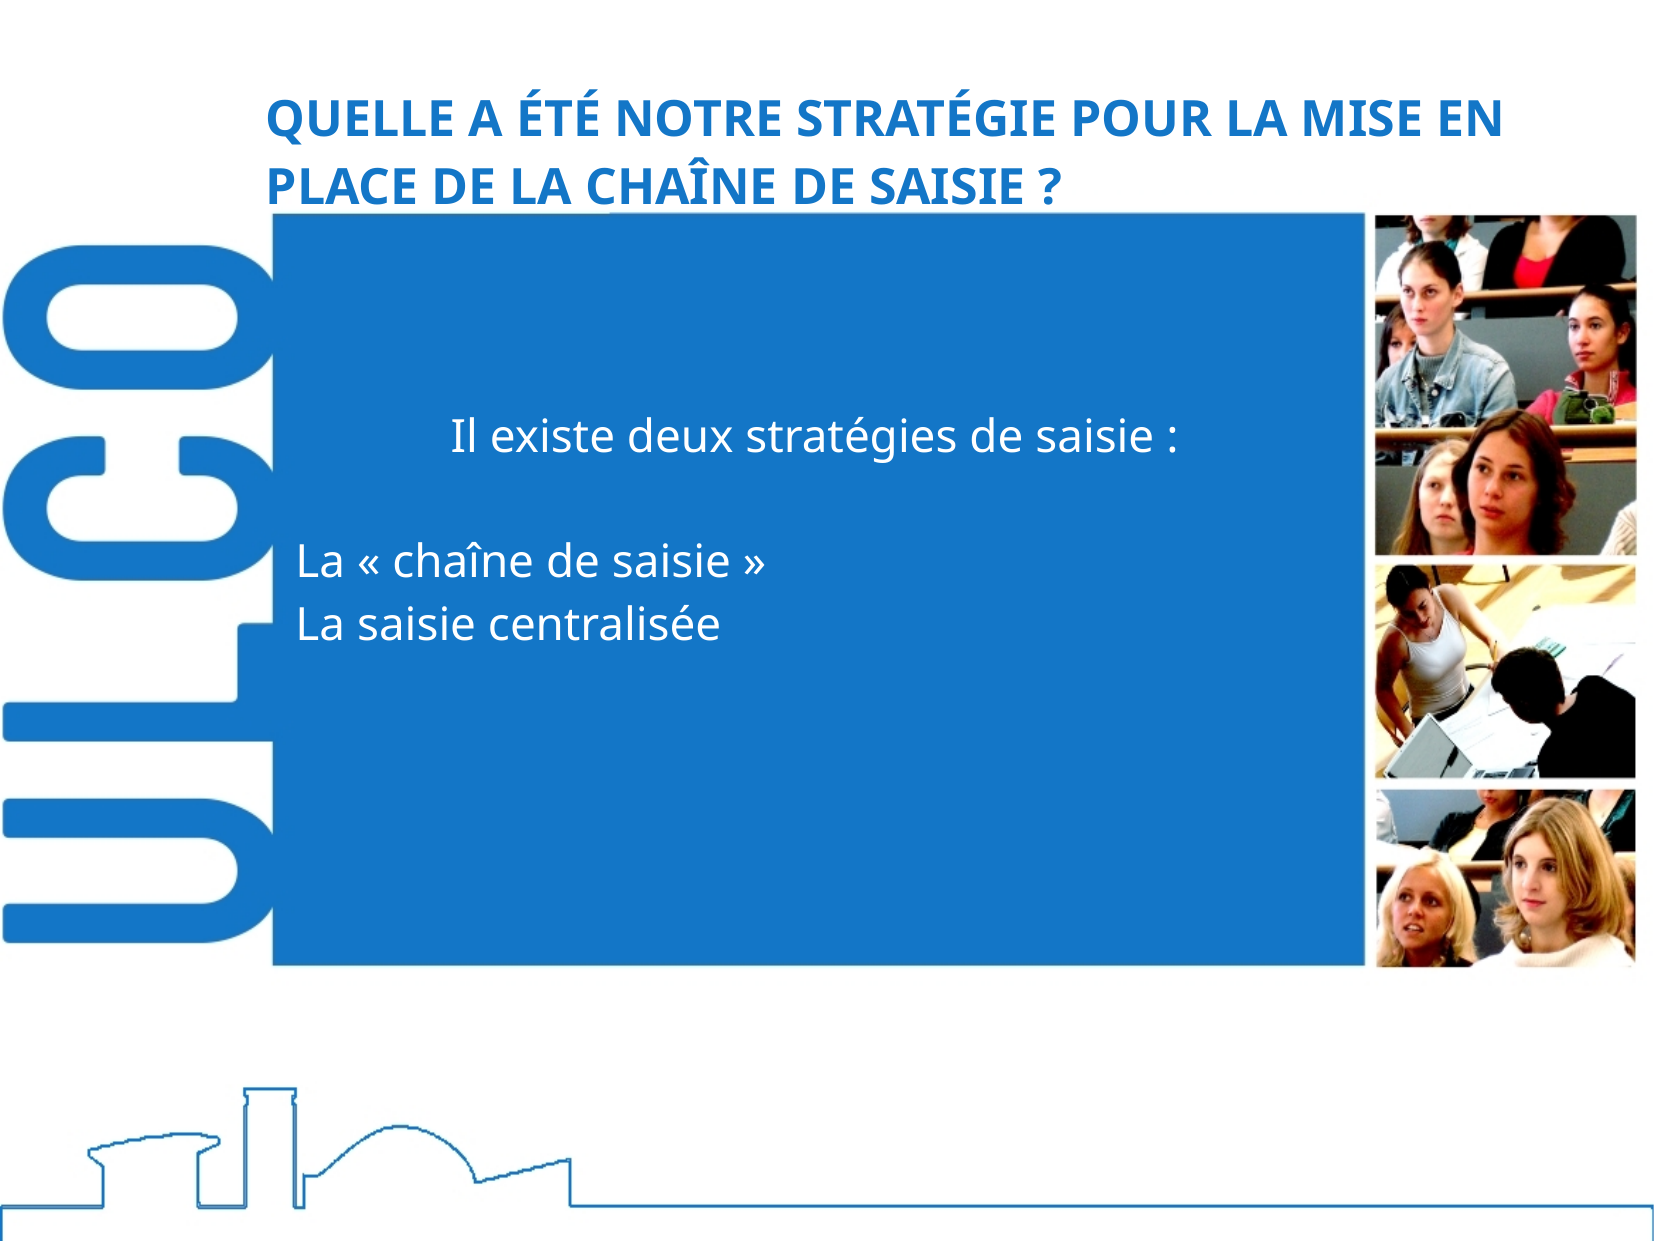

# QUELLE A ÉTÉ NOTRE STRATÉGIE POUR LA MISE EN PLACE DE LA CHAÎNE DE SAISIE ?
Il existe deux stratégies de saisie :
 La « chaîne de saisie »
 La saisie centralisée